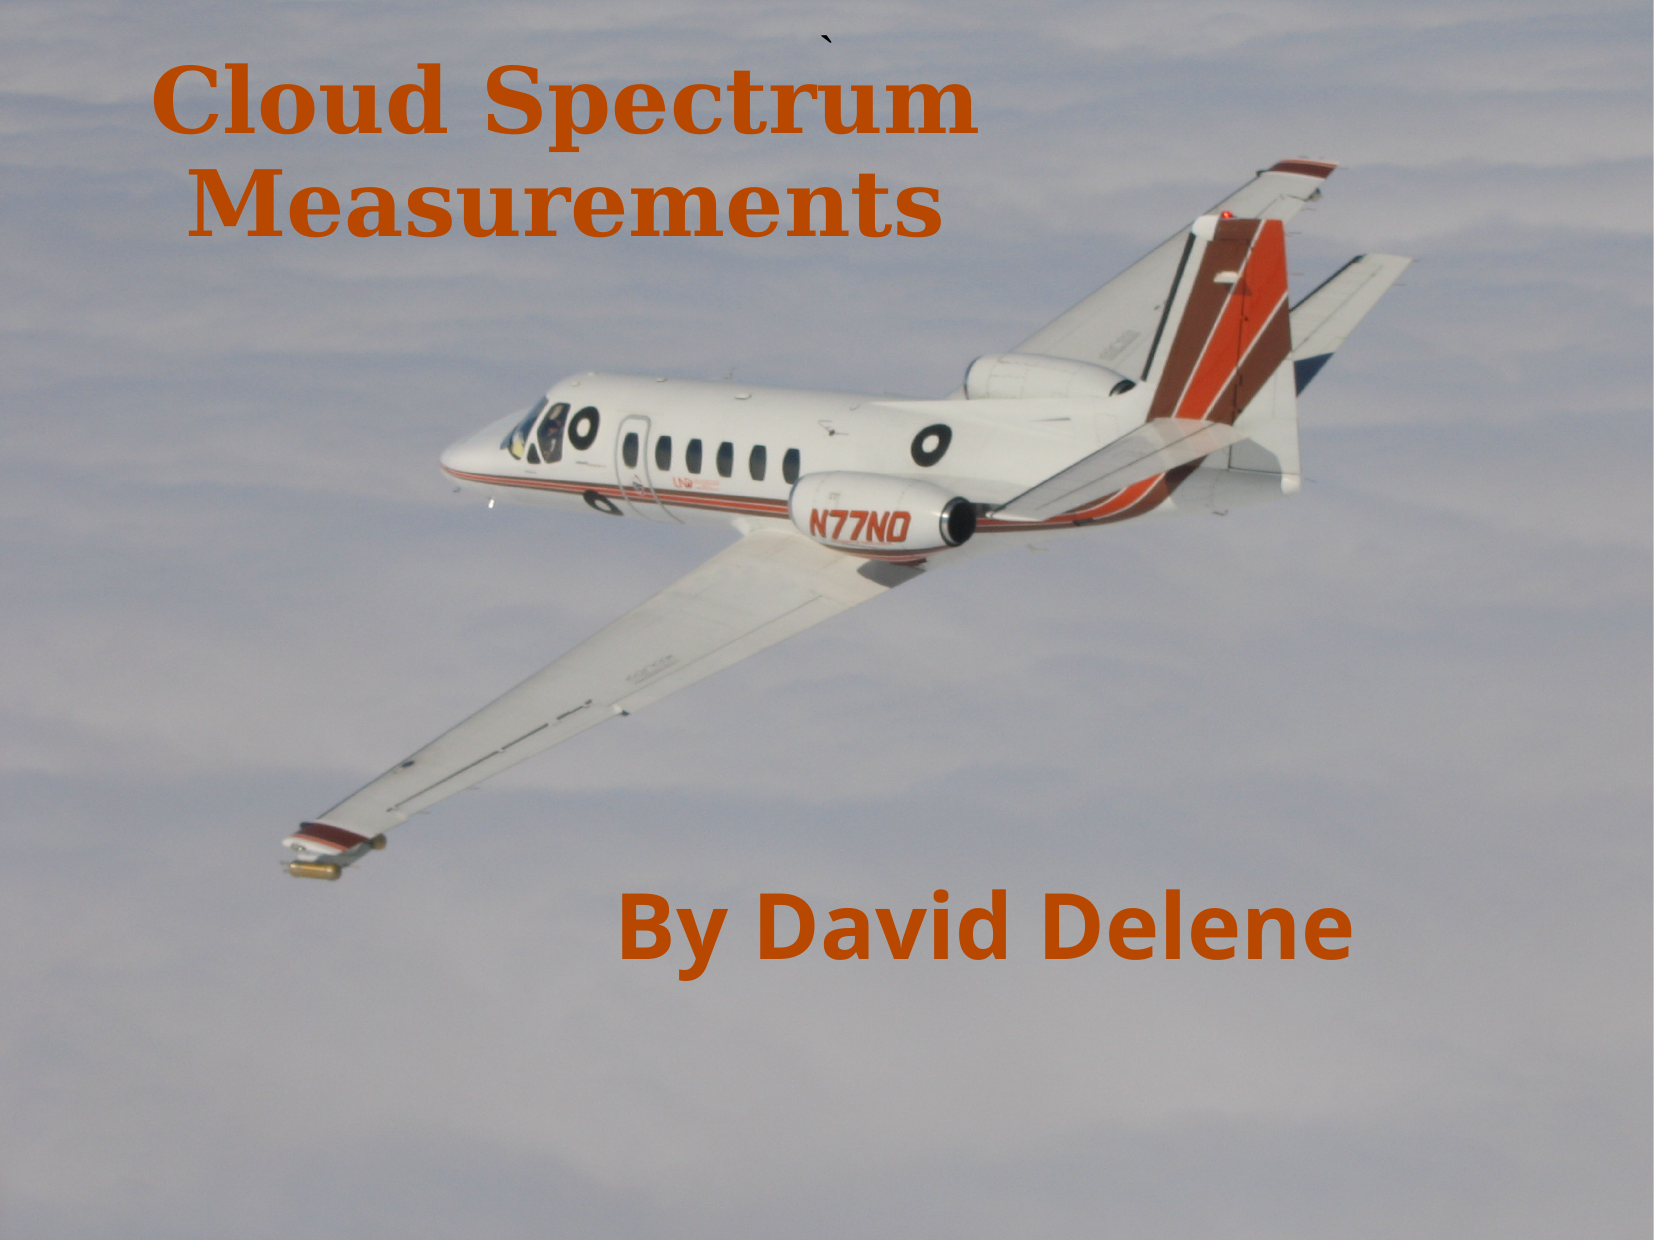

`
Cloud Spectrum
Measurements
By David Delene